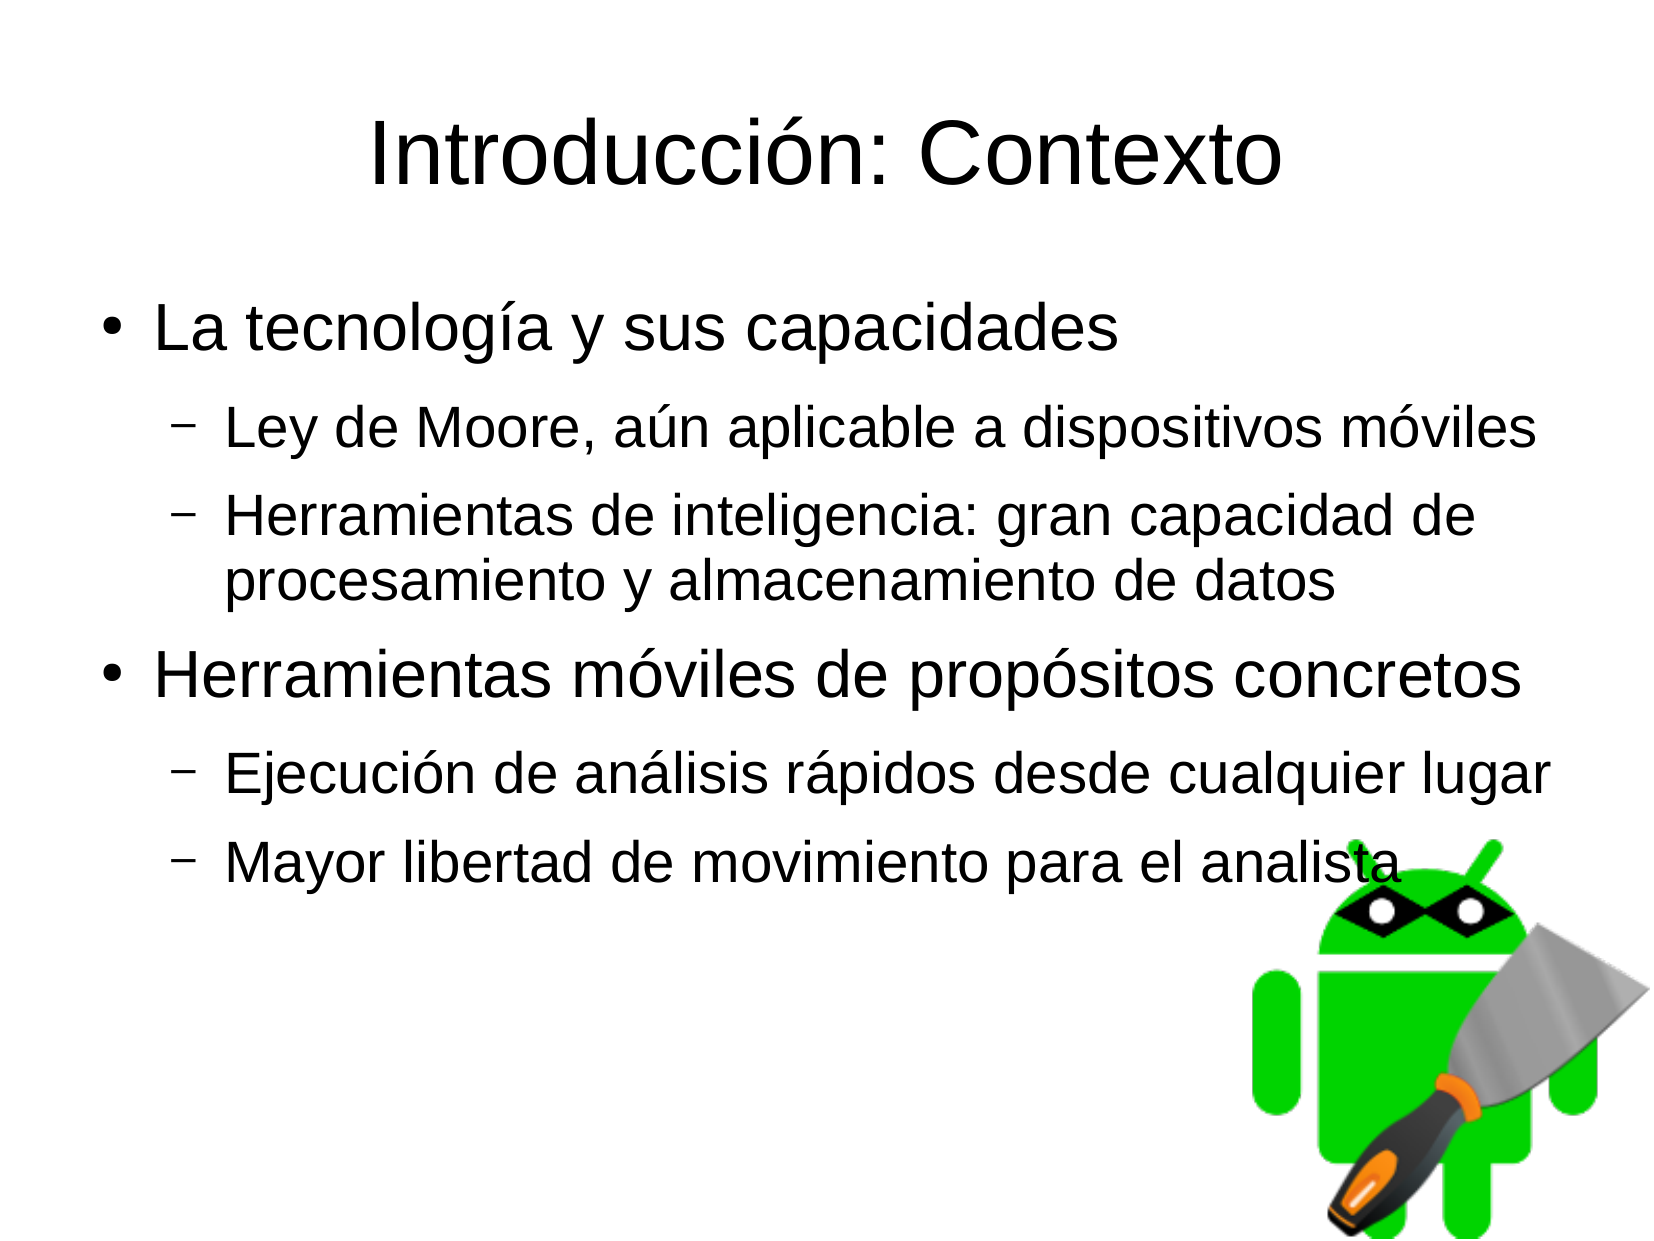

# Introducción: Contexto
La tecnología y sus capacidades
Ley de Moore, aún aplicable a dispositivos móviles
Herramientas de inteligencia: gran capacidad de procesamiento y almacenamiento de datos
Herramientas móviles de propósitos concretos
Ejecución de análisis rápidos desde cualquier lugar
Mayor libertad de movimiento para el analista